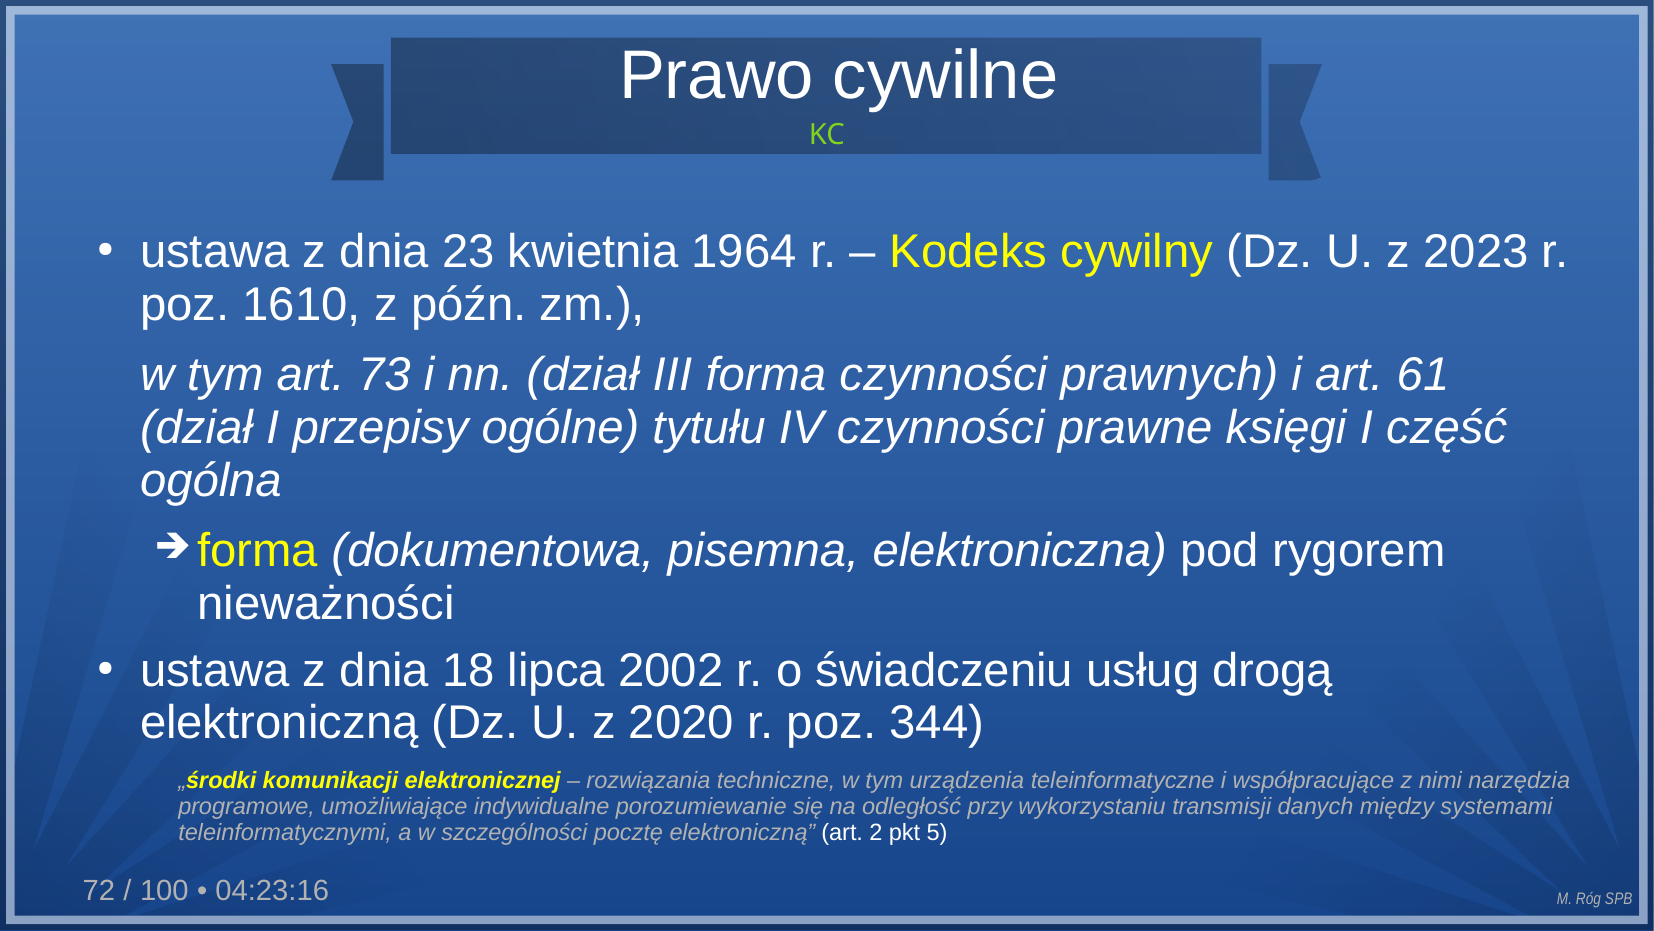

Prawo cywilne
KC
# ustawa z dnia 23 kwietnia 1964 r. – Kodeks cywilny (Dz. U. z 2023 r. poz. 1610, z późn. zm.),
w tym art. 73 i nn. (dział III forma czynności prawnych) i art. 61 (dział I przepisy ogólne) tytułu IV czynności prawne księgi I część ogólna
forma (dokumentowa, pisemna, elektroniczna) pod rygorem nieważności
ustawa z dnia 18 lipca 2002 r. o świadczeniu usług drogą elektroniczną (Dz. U. z 2020 r. poz. 344)
„środki komunikacji elektronicznej – rozwiązania techniczne, w tym urządzenia teleinformatyczne i współpracujące z nimi narzędzia programowe, umożliwiające indywidualne porozumiewanie się na odległość przy wykorzystaniu transmisji danych między systemami teleinformatycznymi, a w szczególności pocztę elektroniczną” (art. 2 pkt 5)